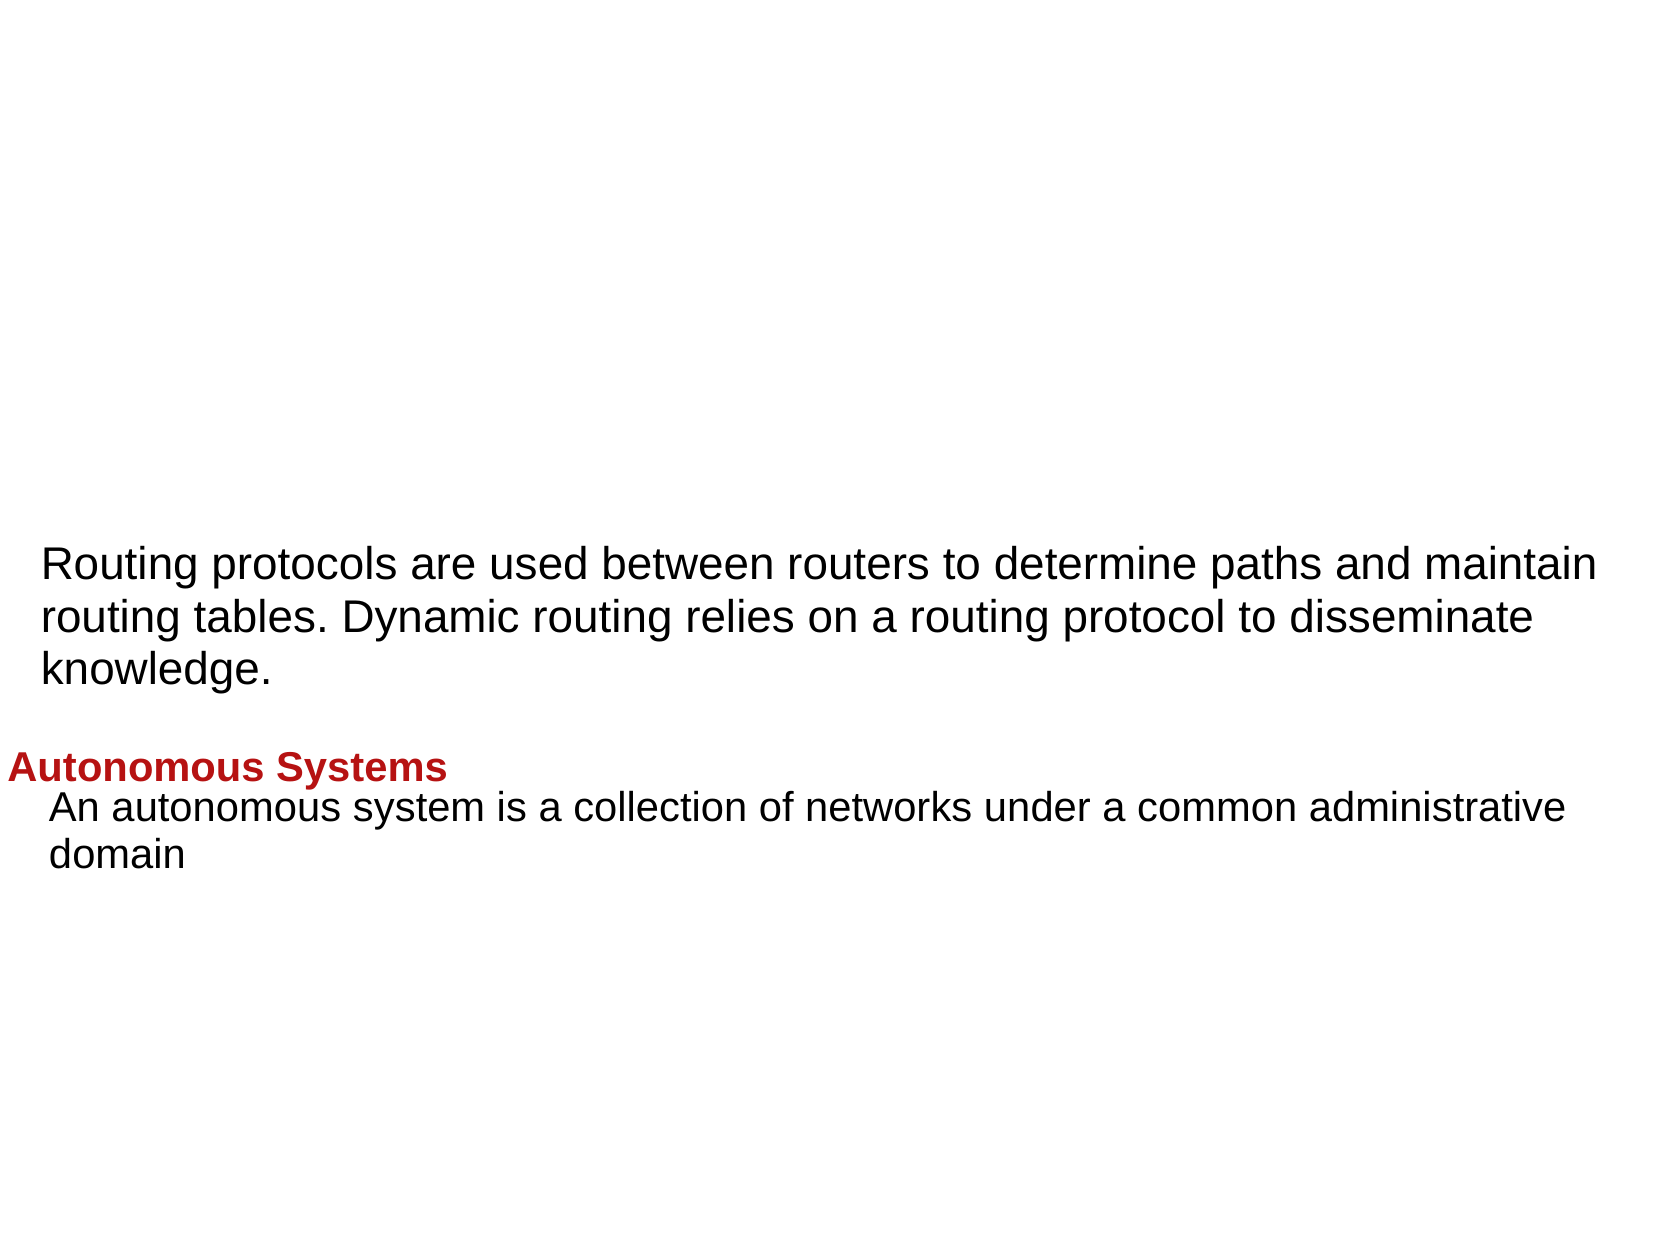

Routing protocols are used between routers to determine paths and maintain routing tables. Dynamic routing relies on a routing protocol to disseminate knowledge.
Autonomous Systems
An autonomous system is a collection of networks under a common administrative domain